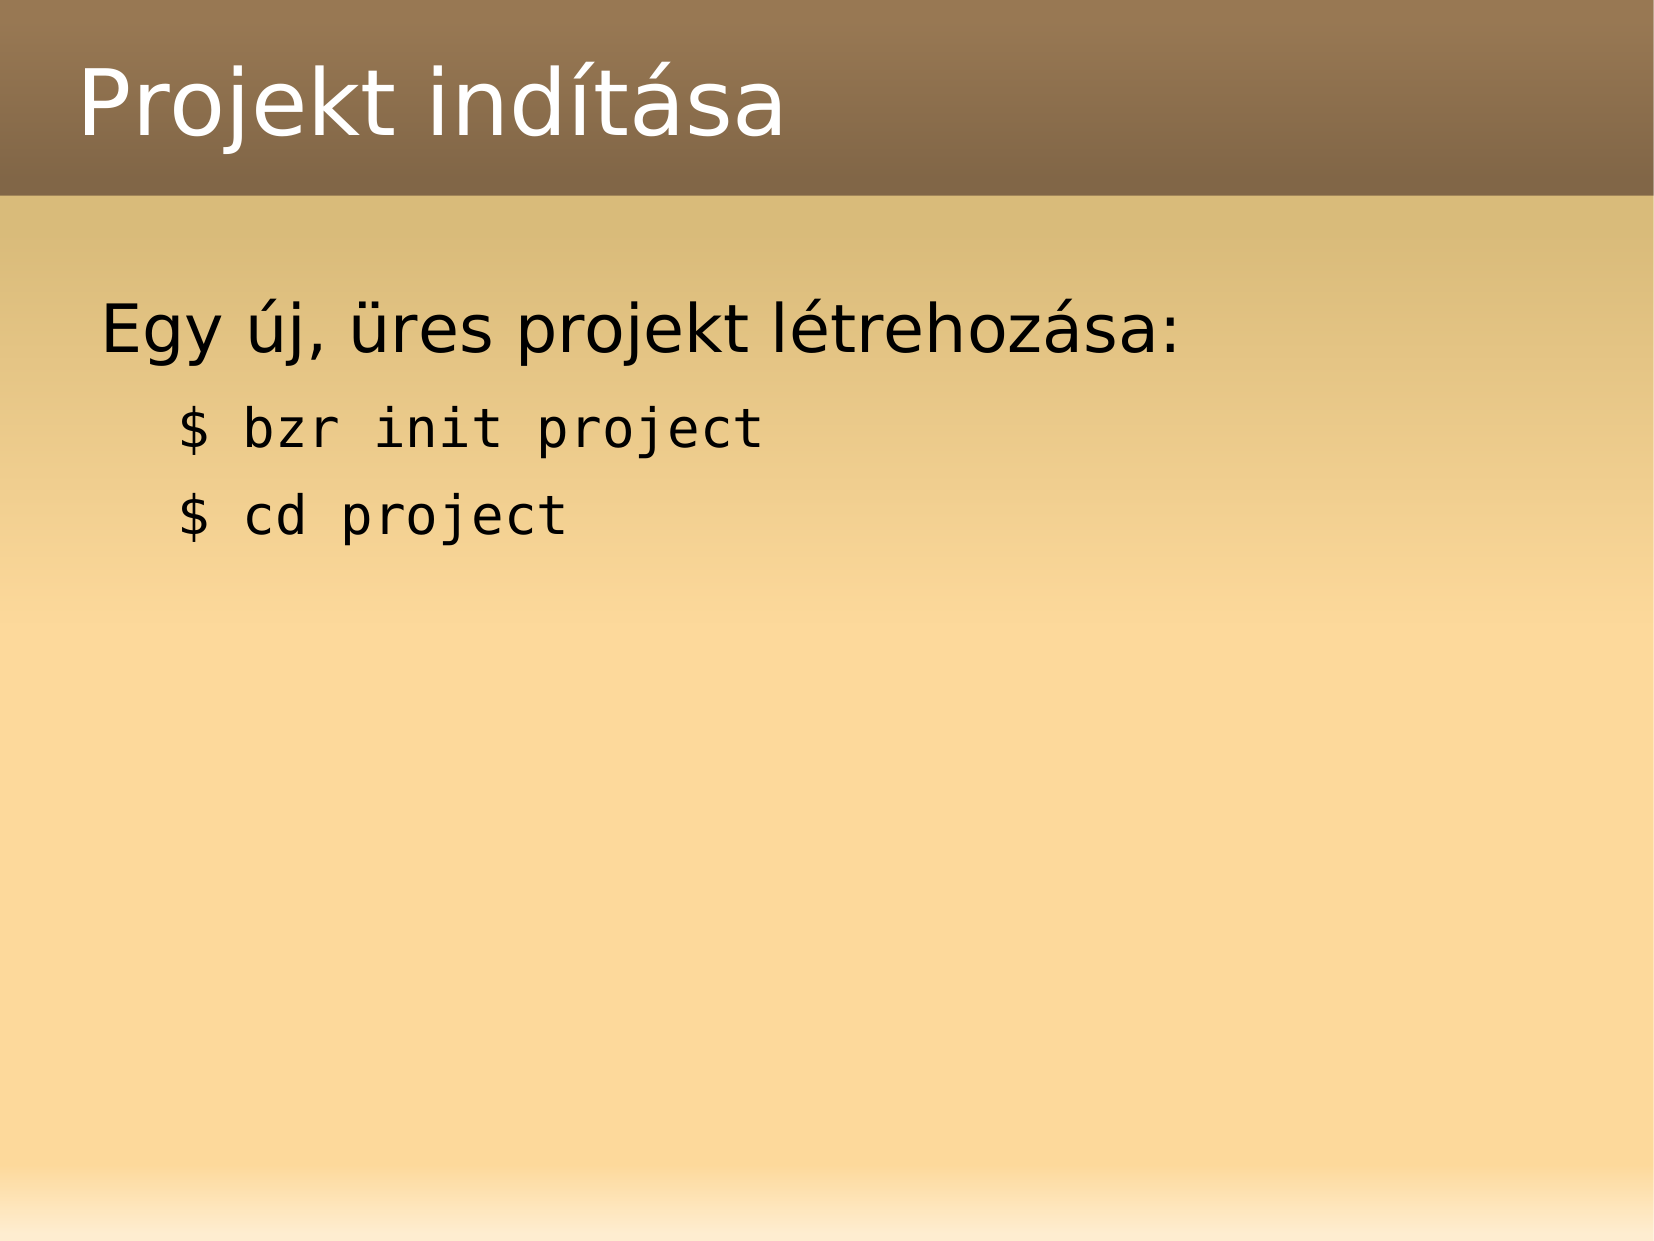

# Projekt indítása
Egy új, üres projekt létrehozása:
$ bzr init project
$ cd project